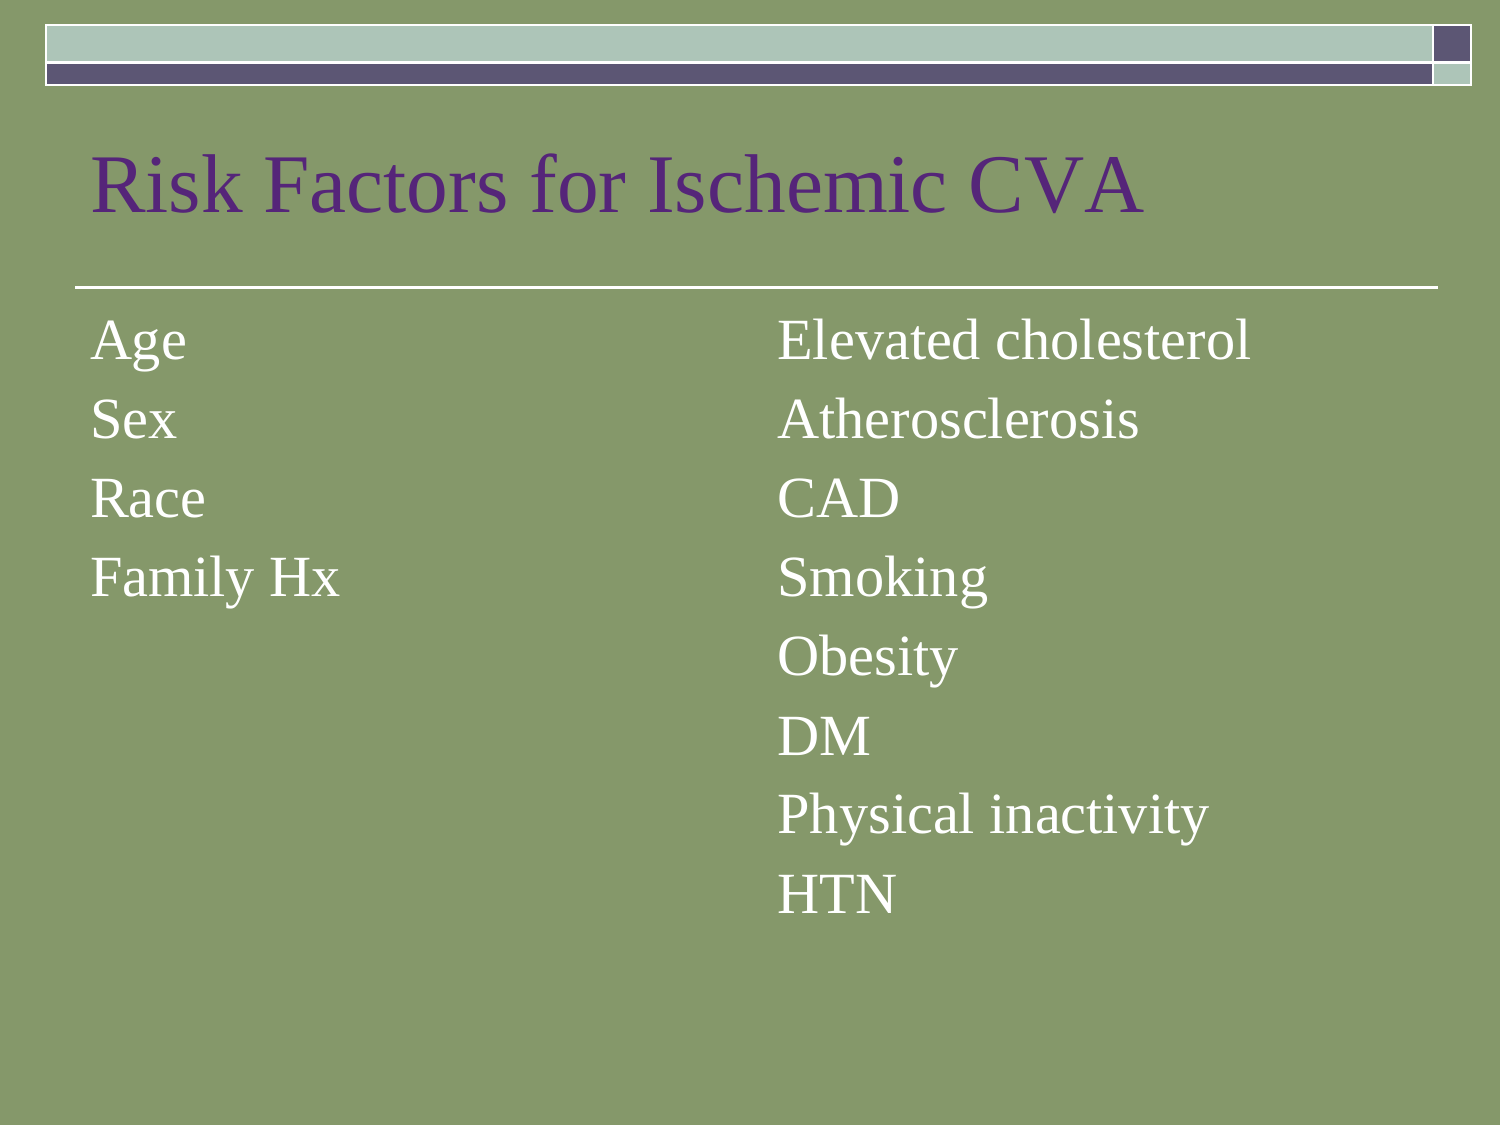

# Risk Factors for Ischemic CVA
Age
Sex
Race
Family Hx
Elevated cholesterol
Atherosclerosis
CAD
Smoking
Obesity
DM
Physical inactivity
HTN